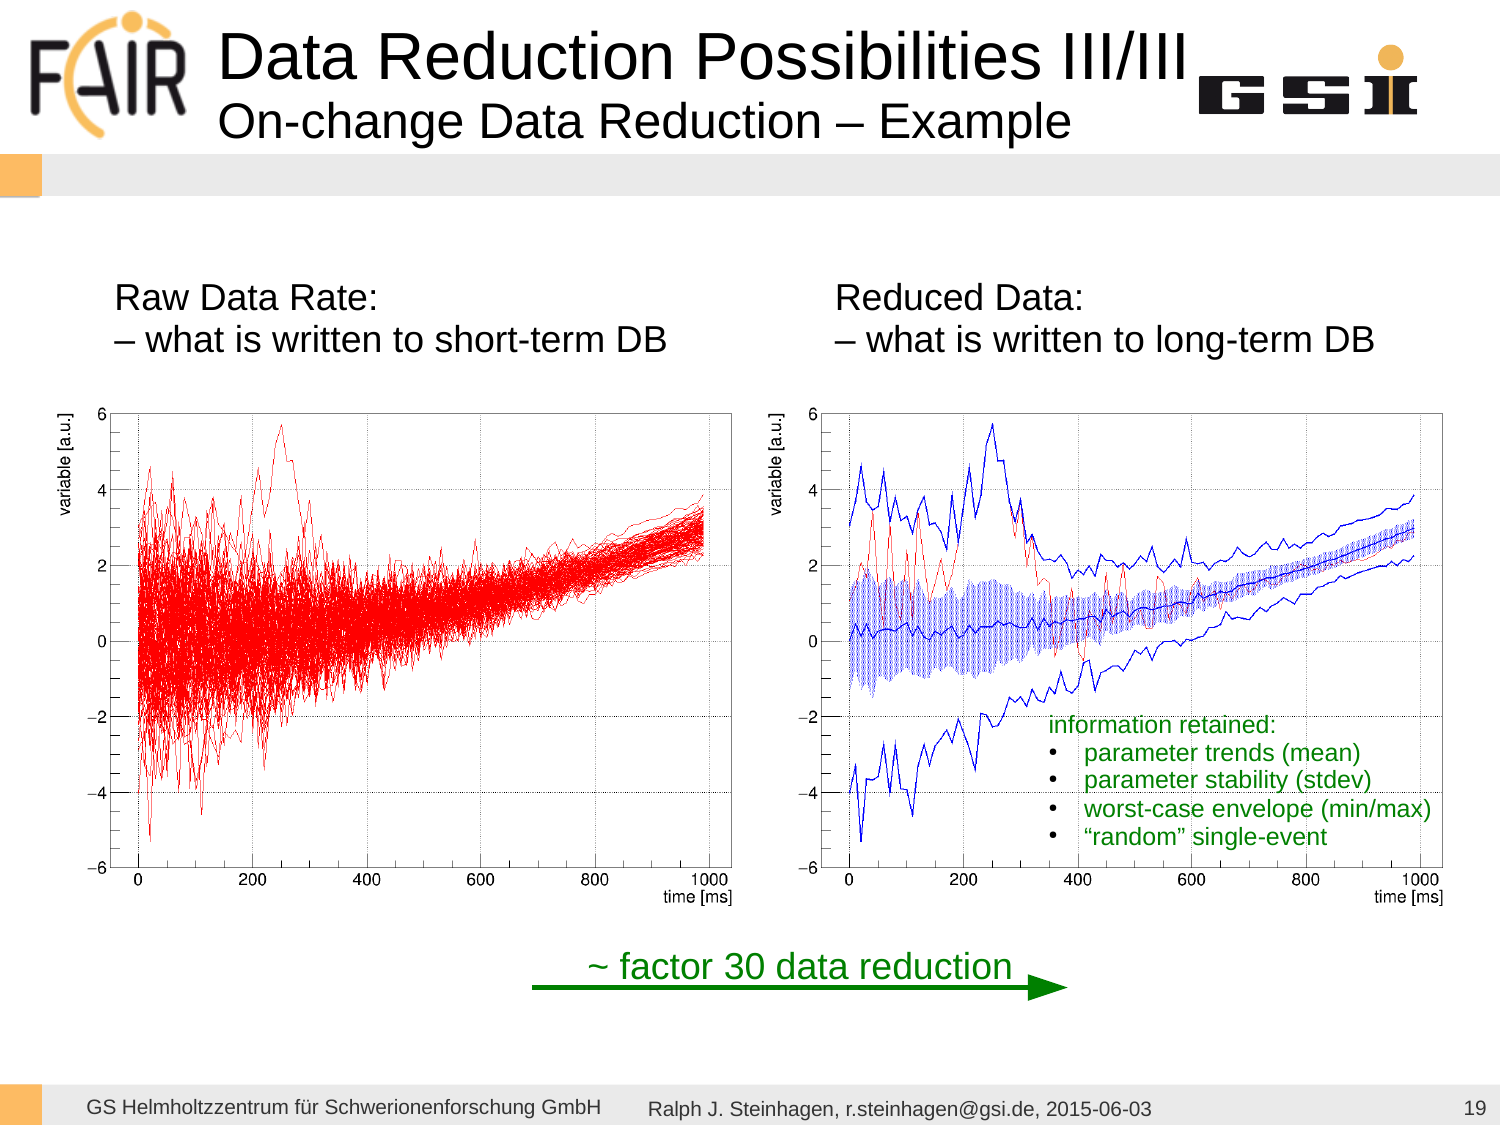

# Data Reduction Possibilities III/III On-change Data Reduction – Example
Raw Data Rate:
– what is written to short-term DB
Reduced Data:
– what is written to long-term DB
information retained:
parameter trends (mean)
parameter stability (stdev)
worst-case envelope (min/max)
“random” single-event
~ factor 30 data reduction